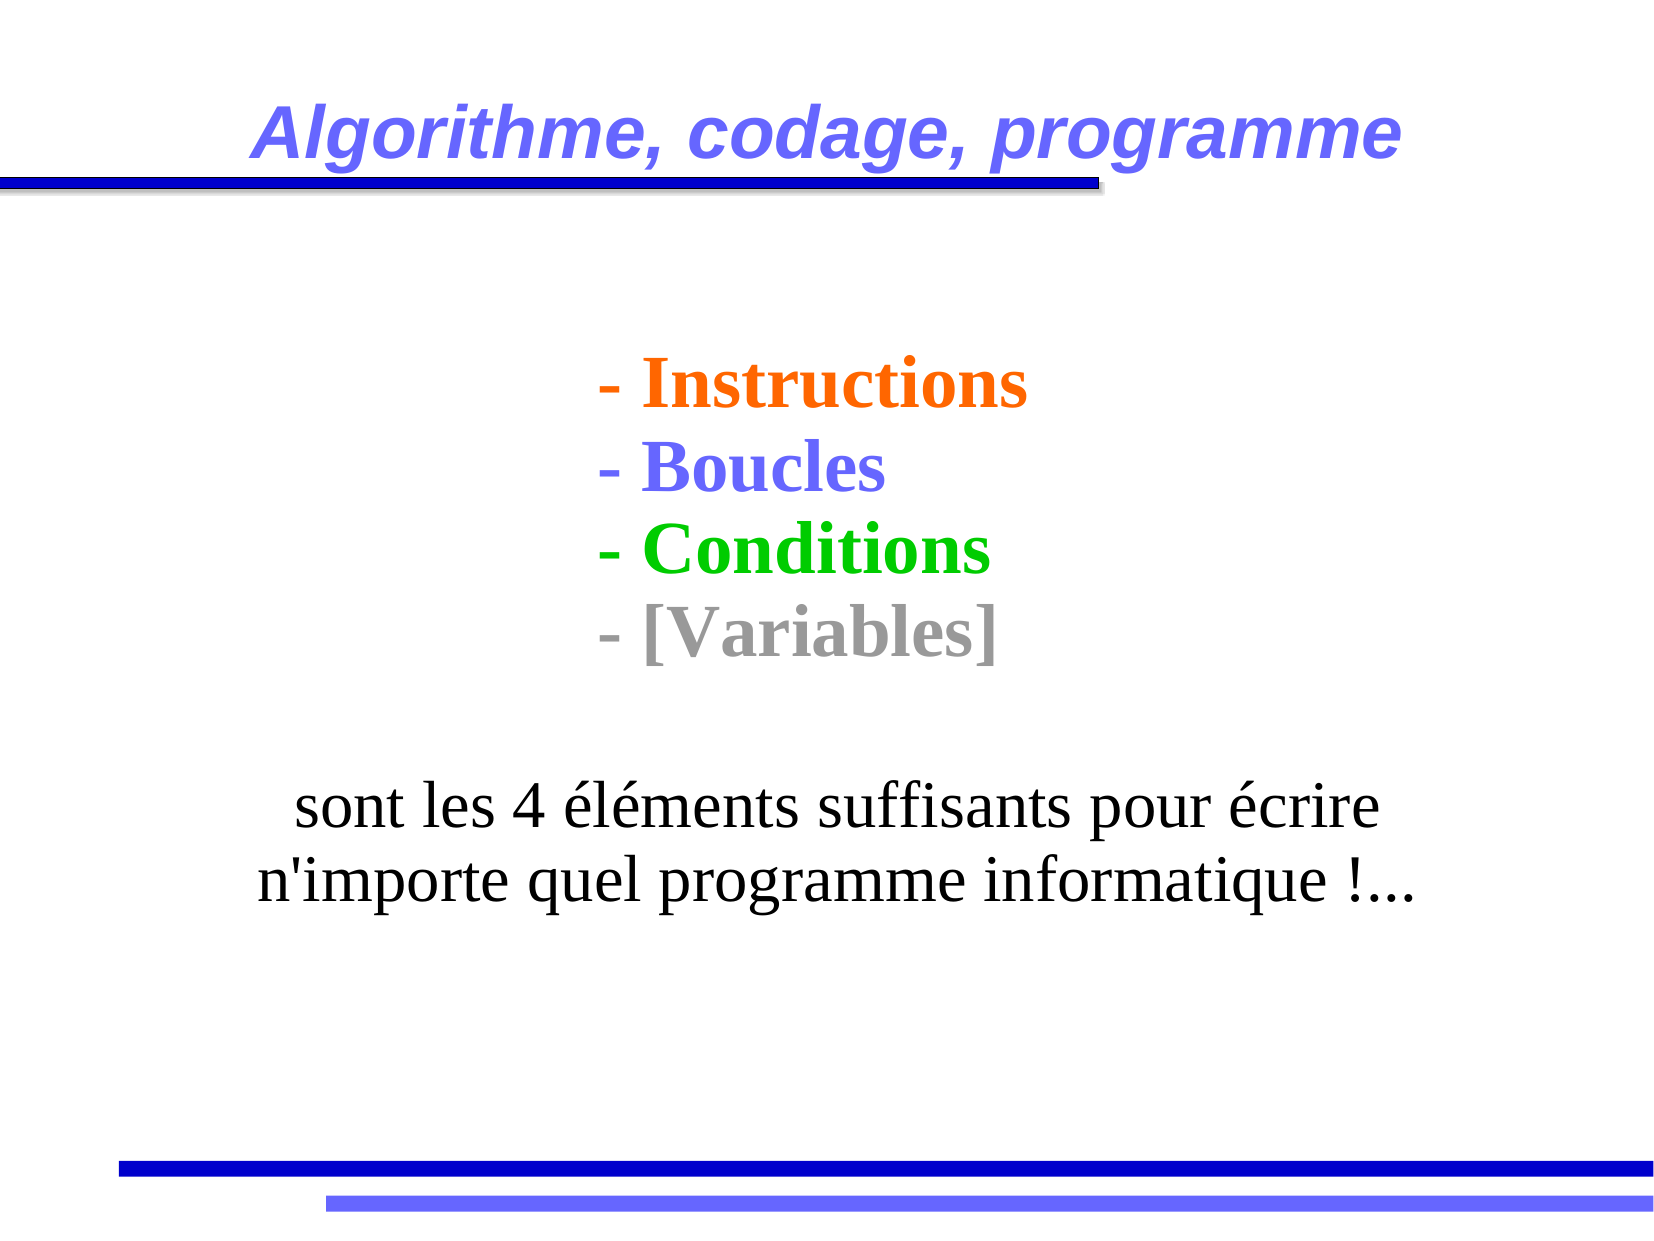

# Algorithme, codage, programme
 - Instructions
 - Boucles
 - Conditions
 - [Variables]
sont les 4 éléments suffisants pour écrire n'importe quel programme informatique !...